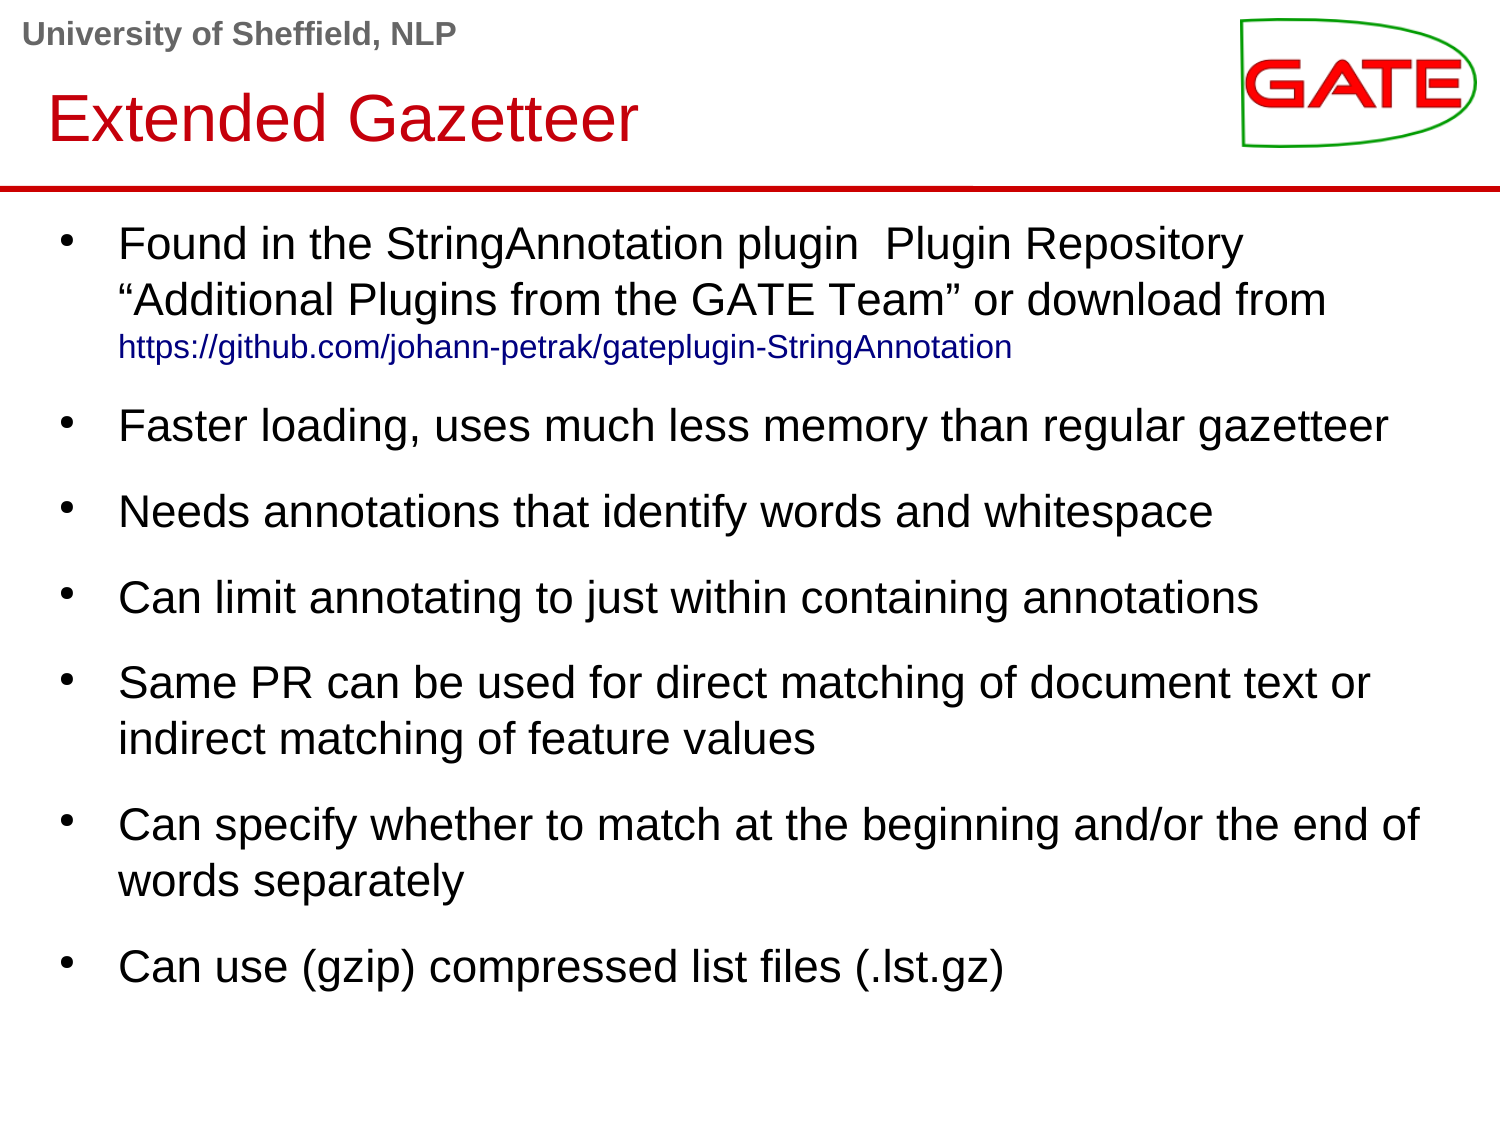

# Extended Gazetteer
Found in the StringAnnotation plugin Plugin Repository
“Additional Plugins from the GATE Team” or download from
https://github.com/johann-petrak/gateplugin-StringAnnotation
Faster loading, uses much less memory than regular gazetteer
Needs annotations that identify words and whitespace
Can limit annotating to just within containing annotations
Same PR can be used for direct matching of document text or indirect matching of feature values
Can specify whether to match at the beginning and/or the end of words separately
Can use (gzip) compressed list files (.lst.gz)